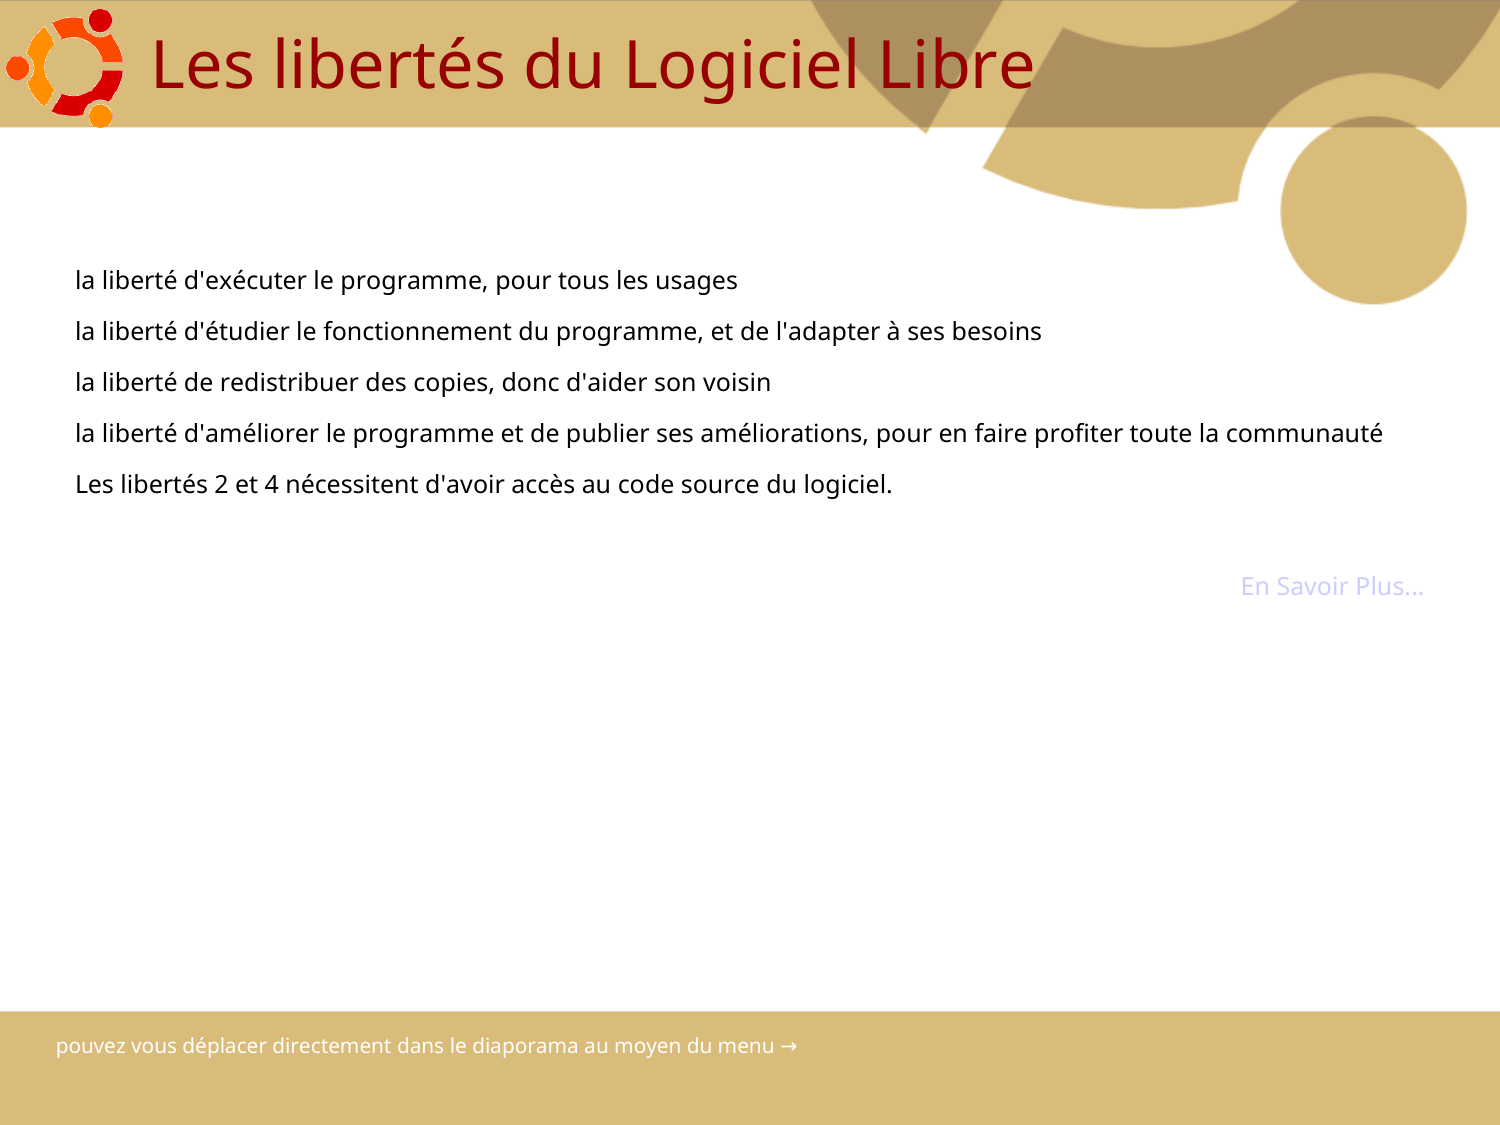

# Les libertés du Logiciel Libre
la liberté d'exécuter le programme, pour tous les usages
la liberté d'étudier le fonctionnement du programme, et de l'adapter à ses besoins
la liberté de redistribuer des copies, donc d'aider son voisin
la liberté d'améliorer le programme et de publier ses améliorations, pour en faire profiter toute la communauté
Les libertés 2 et 4 nécessitent d'avoir accès au code source du logiciel.
En Savoir Plus...
pouvez vous déplacer directement dans le diaporama au moyen du menu →